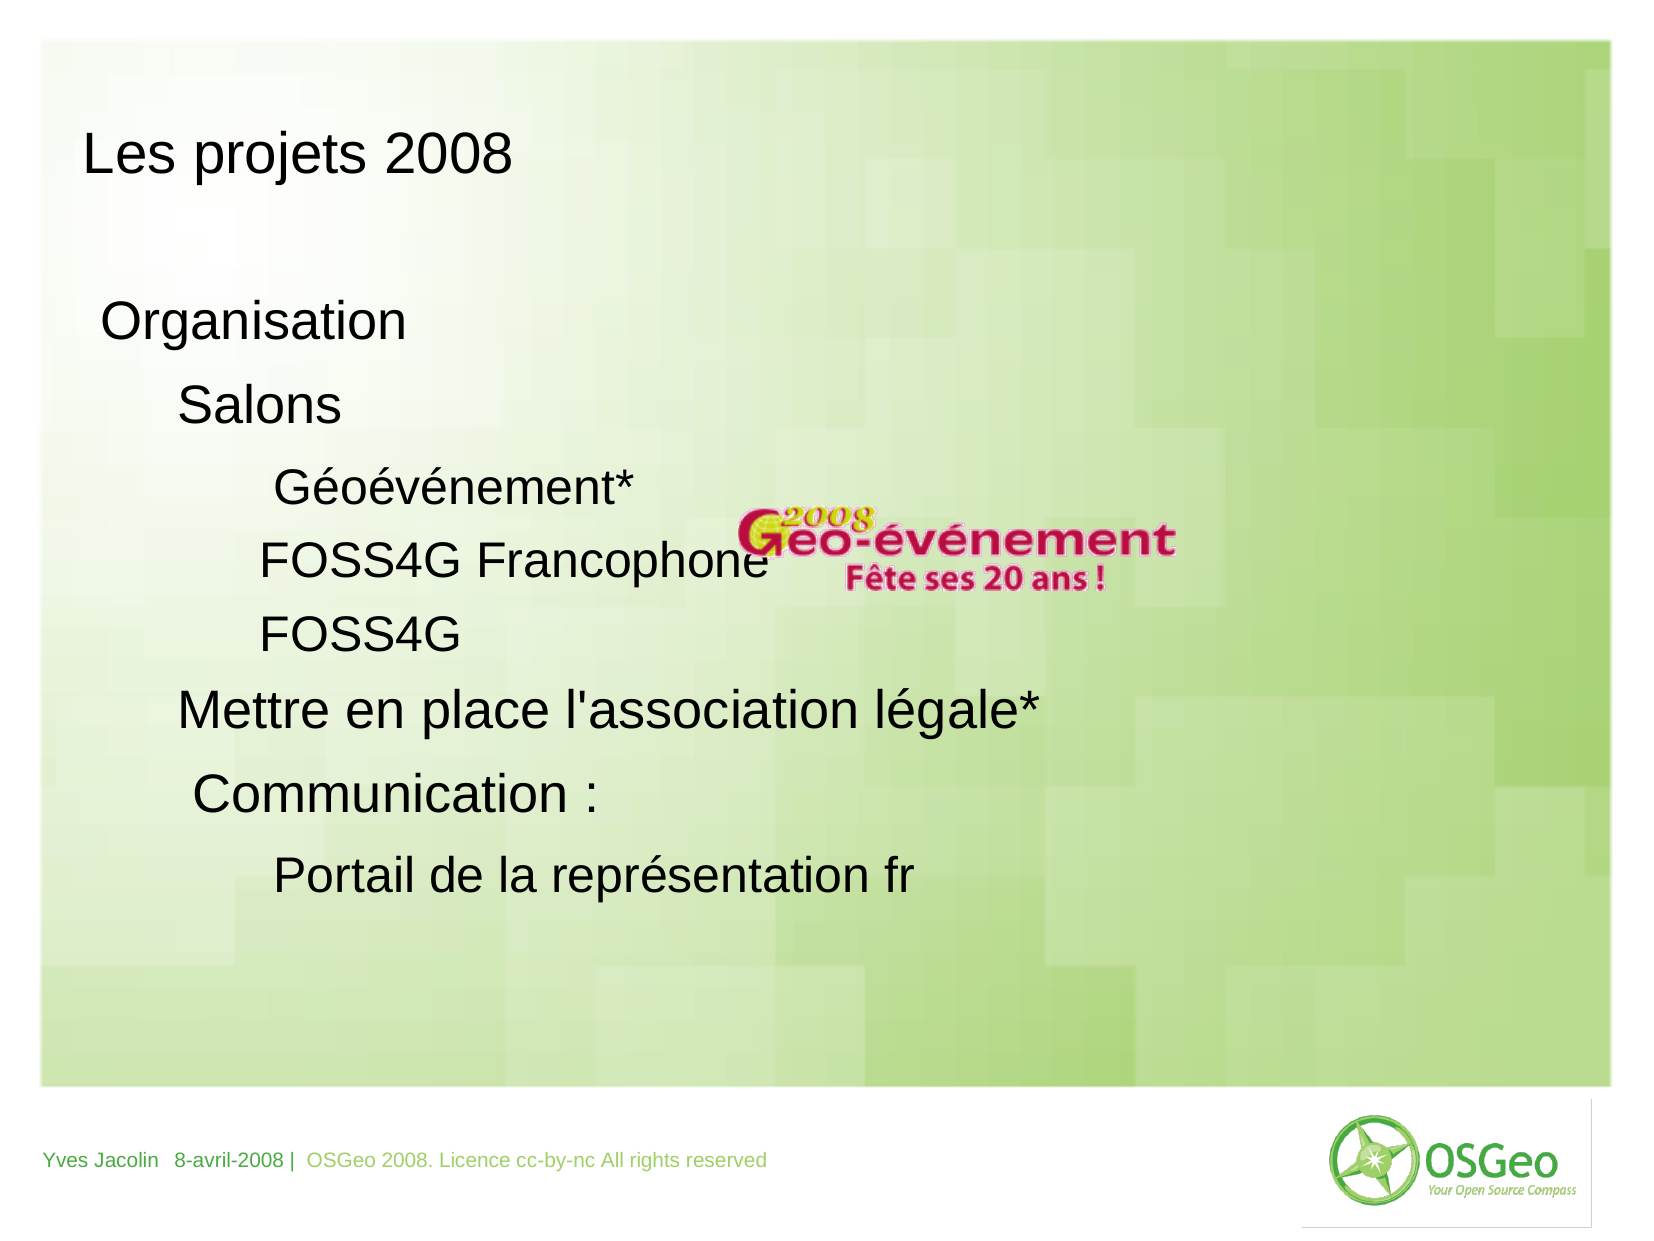

# Les projets 2008
Organisation
Salons
 Géoévénement*
FOSS4G Francophone
FOSS4G
Mettre en place l'association légale*
 Communication :
 Portail de la représentation fr